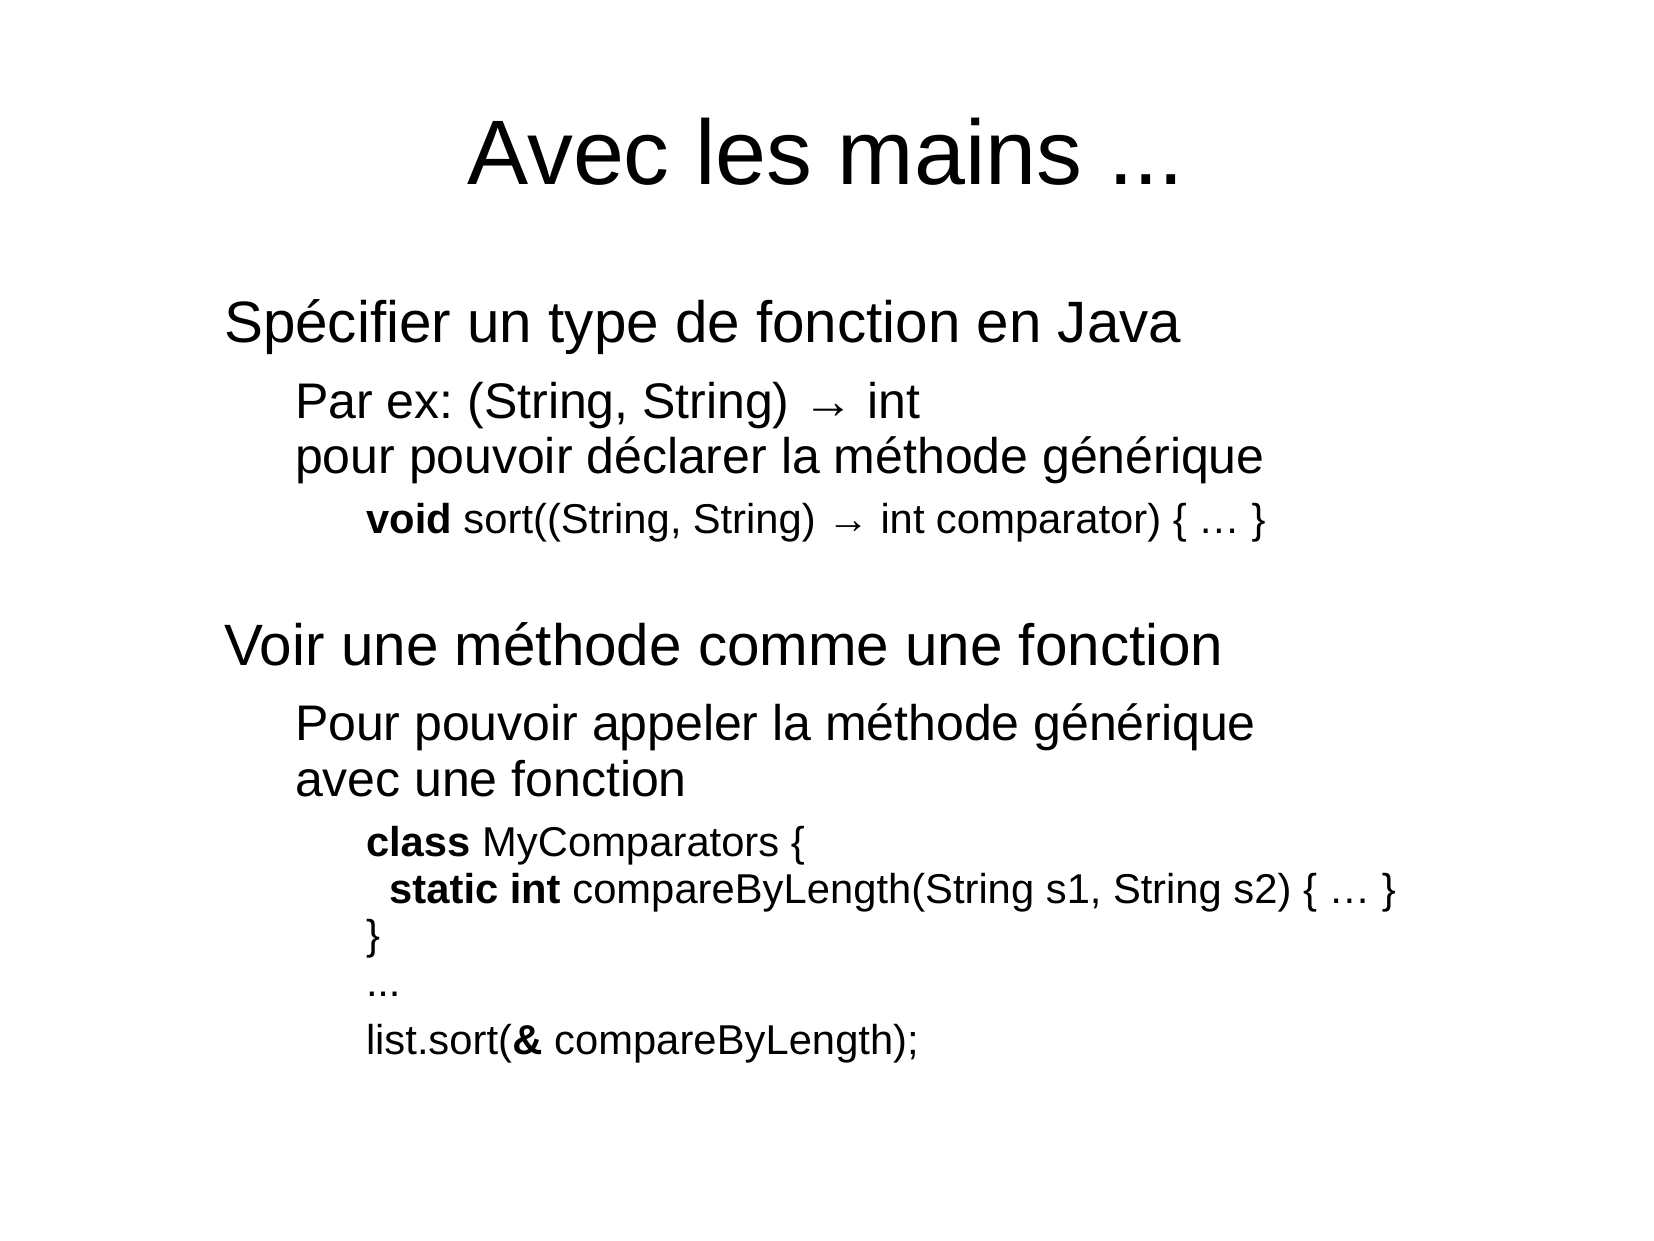

# Avec les mains ...
Spécifier un type de fonction en Java
Par ex: (String, String) → int
pour pouvoir déclarer la méthode générique
void sort((String, String) → int comparator) { … }
Voir une méthode comme une fonction
Pour pouvoir appeler la méthode générique
avec une fonction
class MyComparators {
 static int compareByLength(String s1, String s2) { … }
}
...
list.sort(& compareByLength);